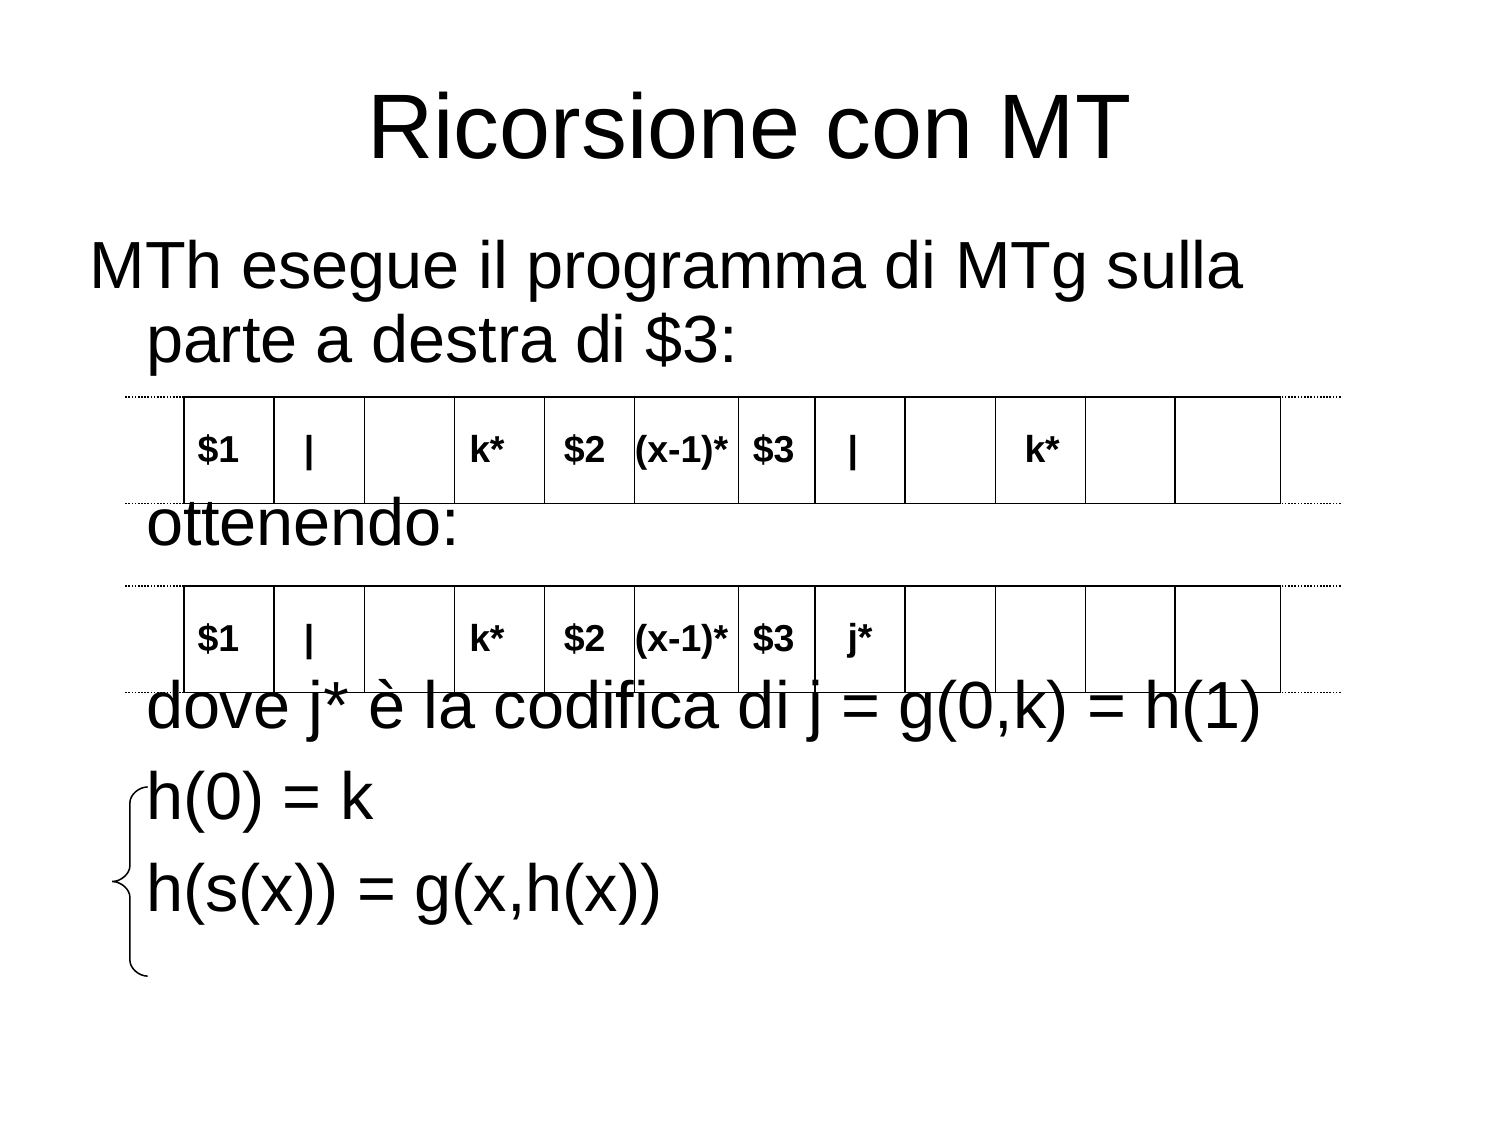

# Ricorsione con MT
MTh esegue il programma di MTg sulla parte a destra di $3:
	ottenendo:
	dove j* è la codifica di j = g(0,k) = h(1)
	h(0) = k
	h(s(x)) = g(x,h(x))
$1
|
k*
$2
|
k*
(x-1)*
$3
j*
$1
|
k*
$2
(x-1)*
$3